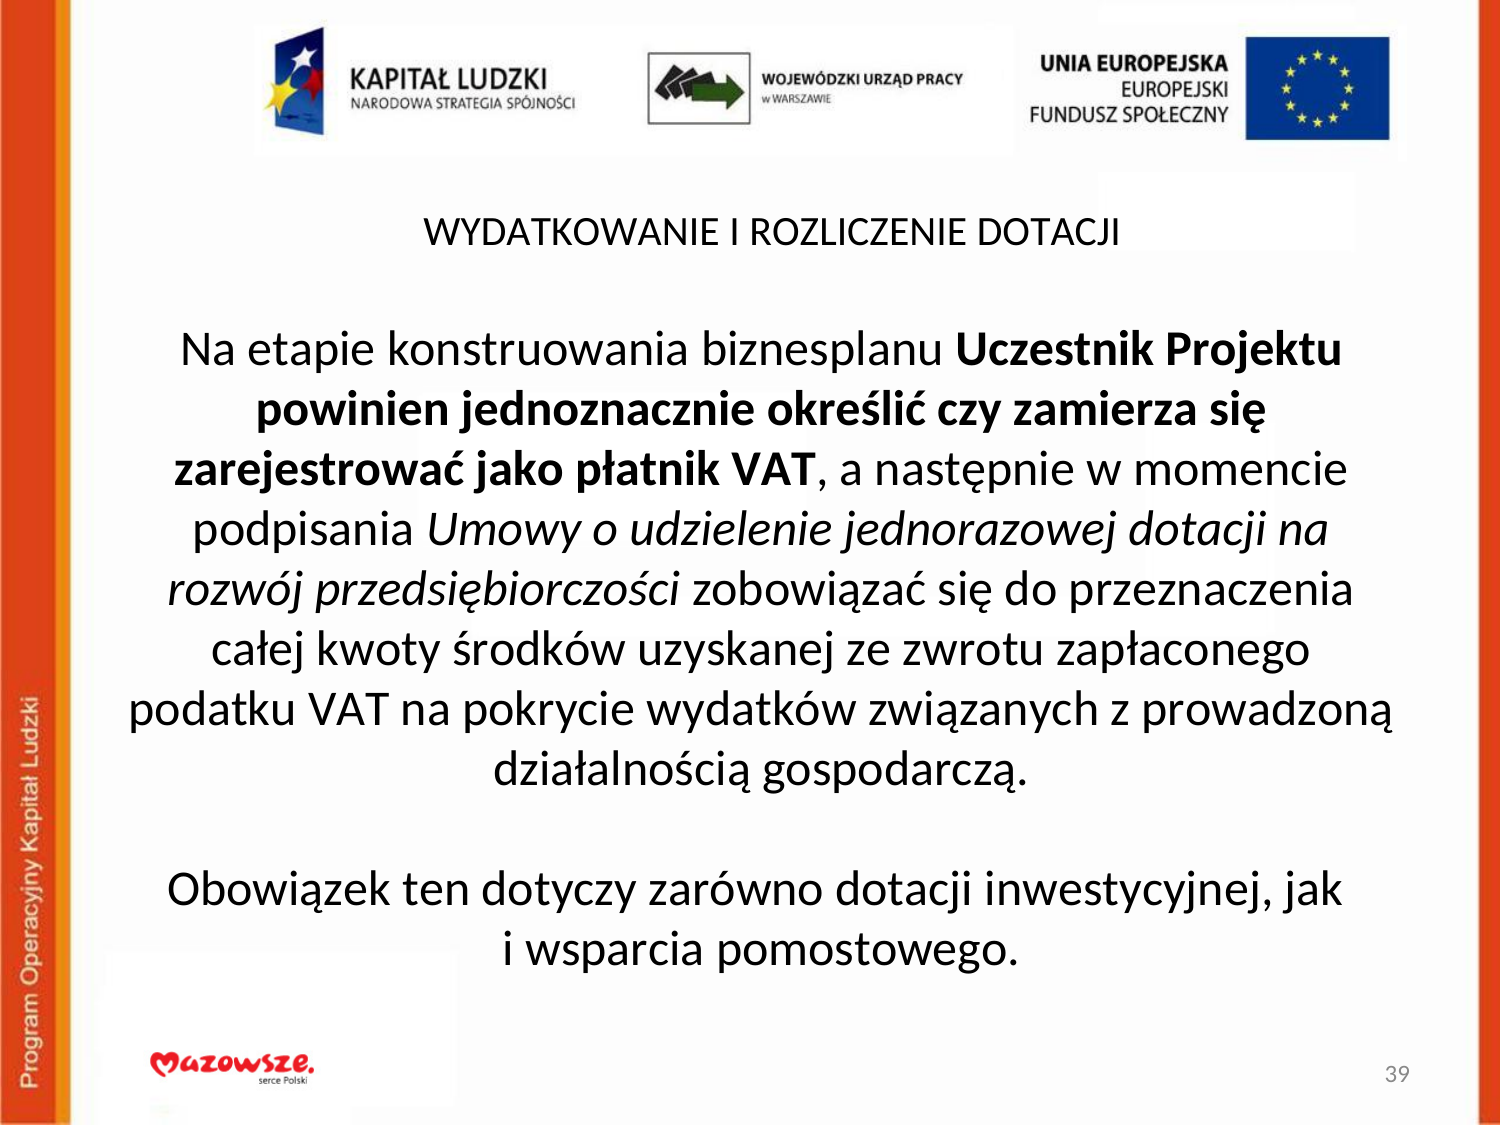

WYDATKOWANIE I ROZLICZENIE DOTACJI
# Na etapie konstruowania biznesplanu Uczestnik Projektu powinien jednoznacznie określić czy zamierza się zarejestrować jako płatnik VAT, a następnie w momencie podpisania Umowy o udzielenie jednorazowej dotacji na rozwój przedsiębiorczości zobowiązać się do przeznaczenia całej kwoty środków uzyskanej ze zwrotu zapłaconego podatku VAT na pokrycie wydatków związanych z prowadzoną działalnością gospodarczą. Obowiązek ten dotyczy zarówno dotacji inwestycyjnej, jak i wsparcia pomostowego.